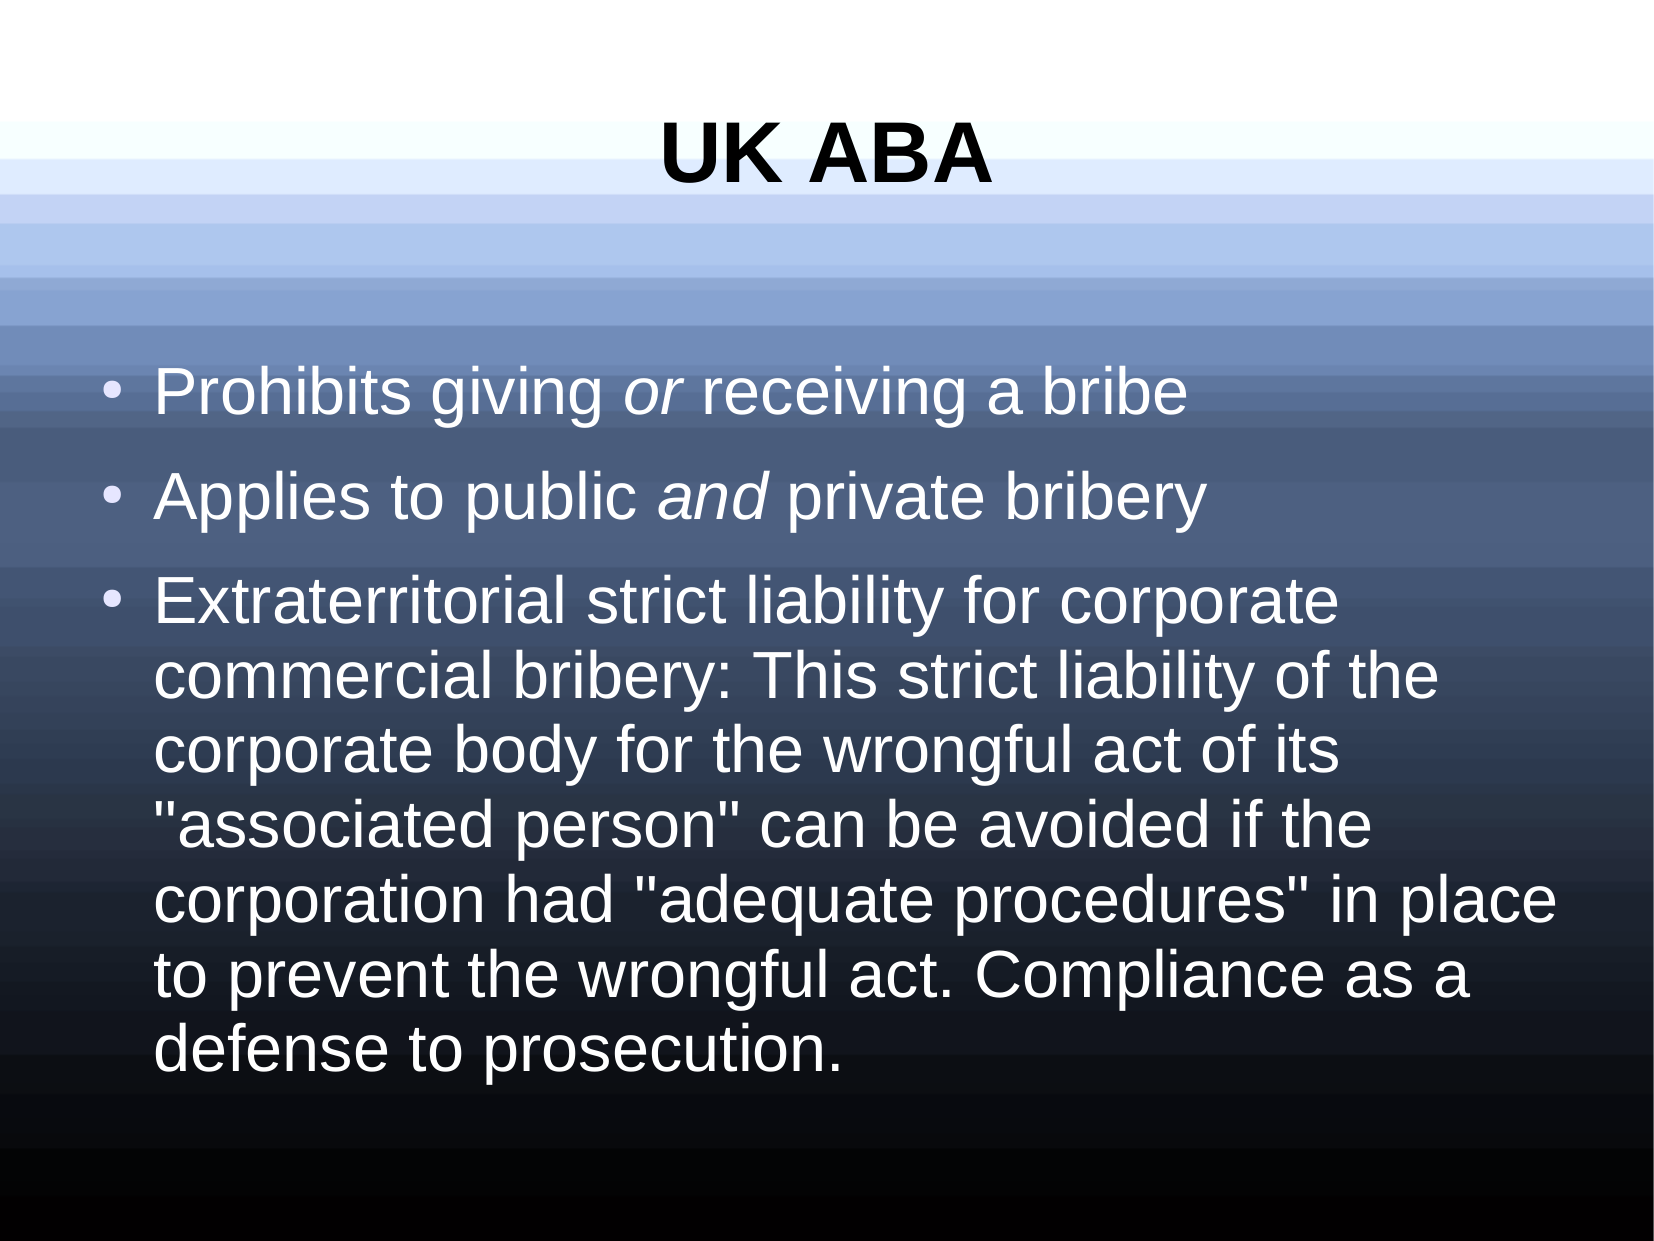

# UK ABA
Prohibits giving or receiving a bribe
Applies to public and private bribery
Extraterritorial strict liability for corporate commercial bribery: This strict liability of the corporate body for the wrongful act of its "associated person" can be avoided if the corporation had "adequate procedures" in place to prevent the wrongful act. Compliance as a defense to prosecution.